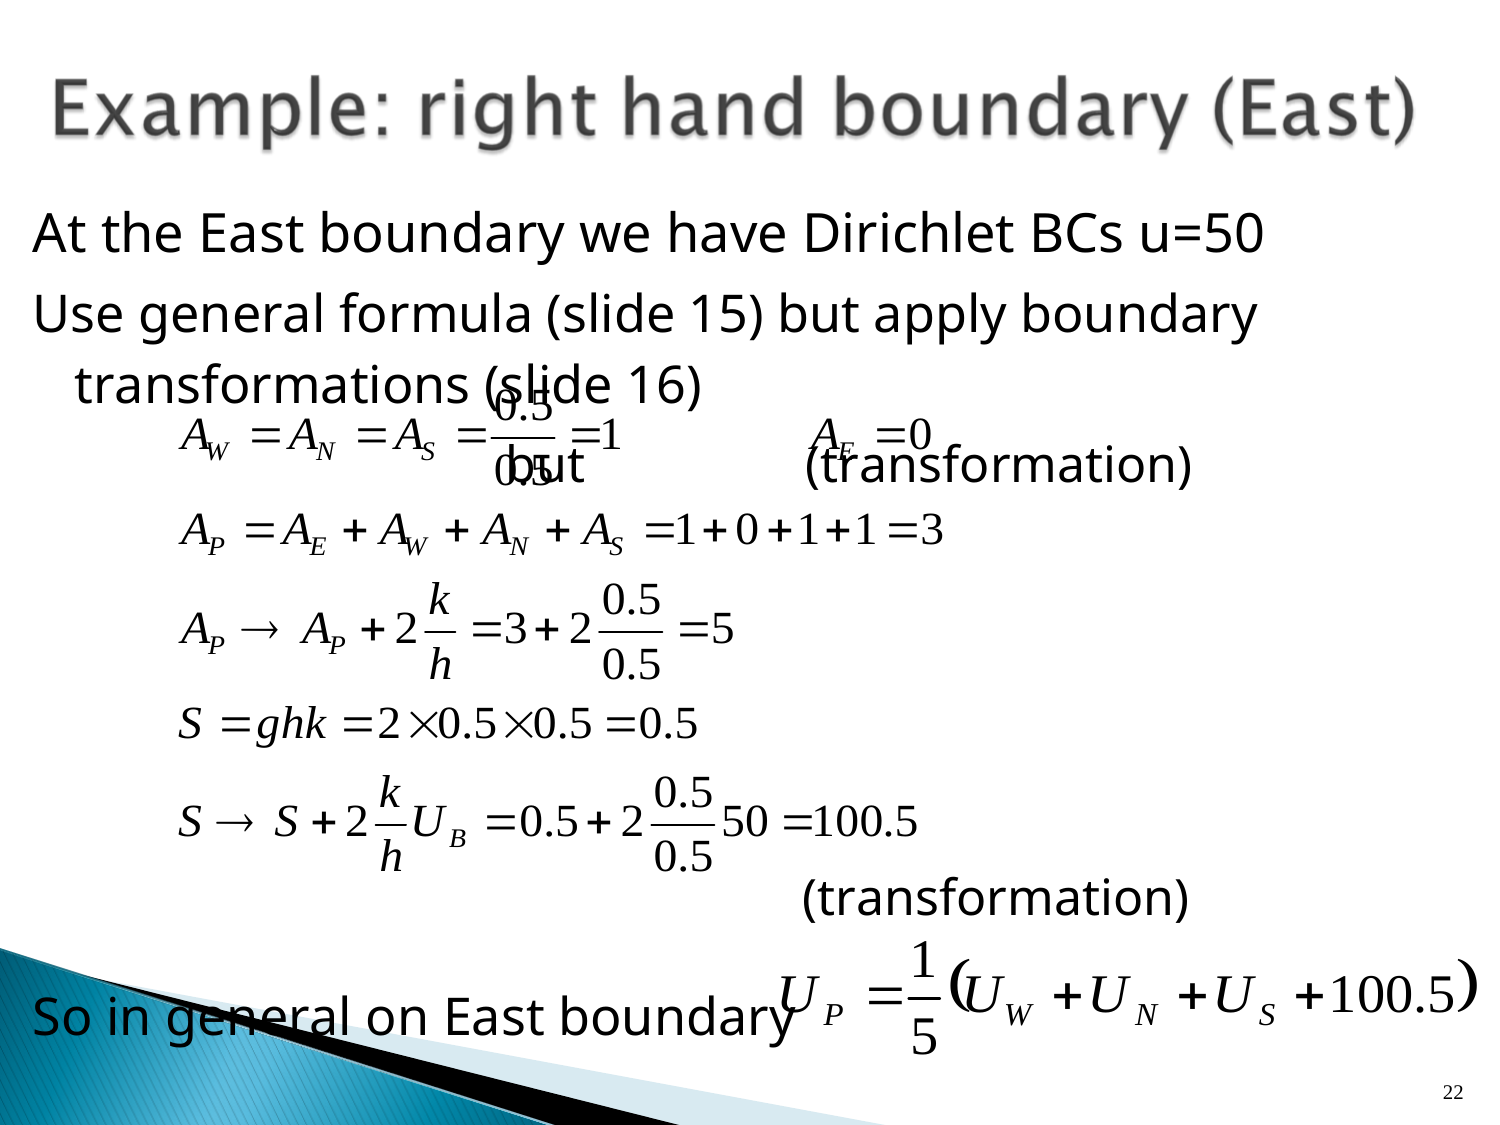

# At the East boundary we have Dirichlet BCs u=50
Use general formula (slide 15) but apply boundary transformations (slide 16)
 but (transformation)
 (transformation)
So in general on East boundary